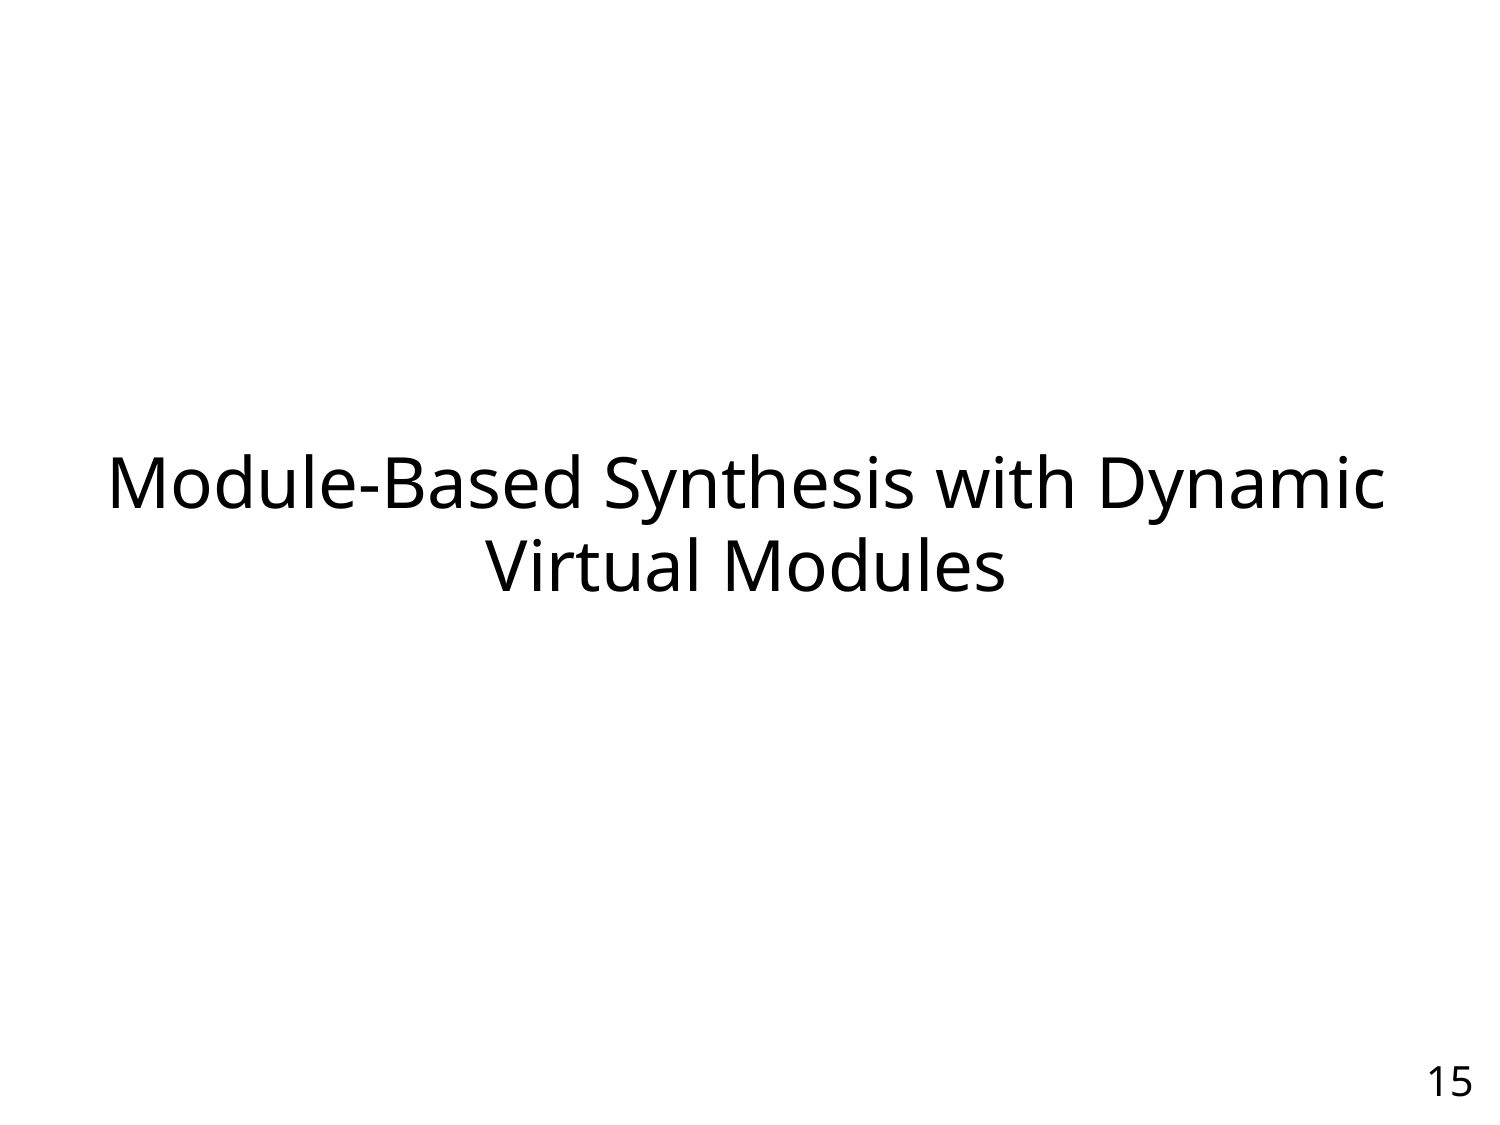

# Module-Based Synthesis with Dynamic Virtual Modules